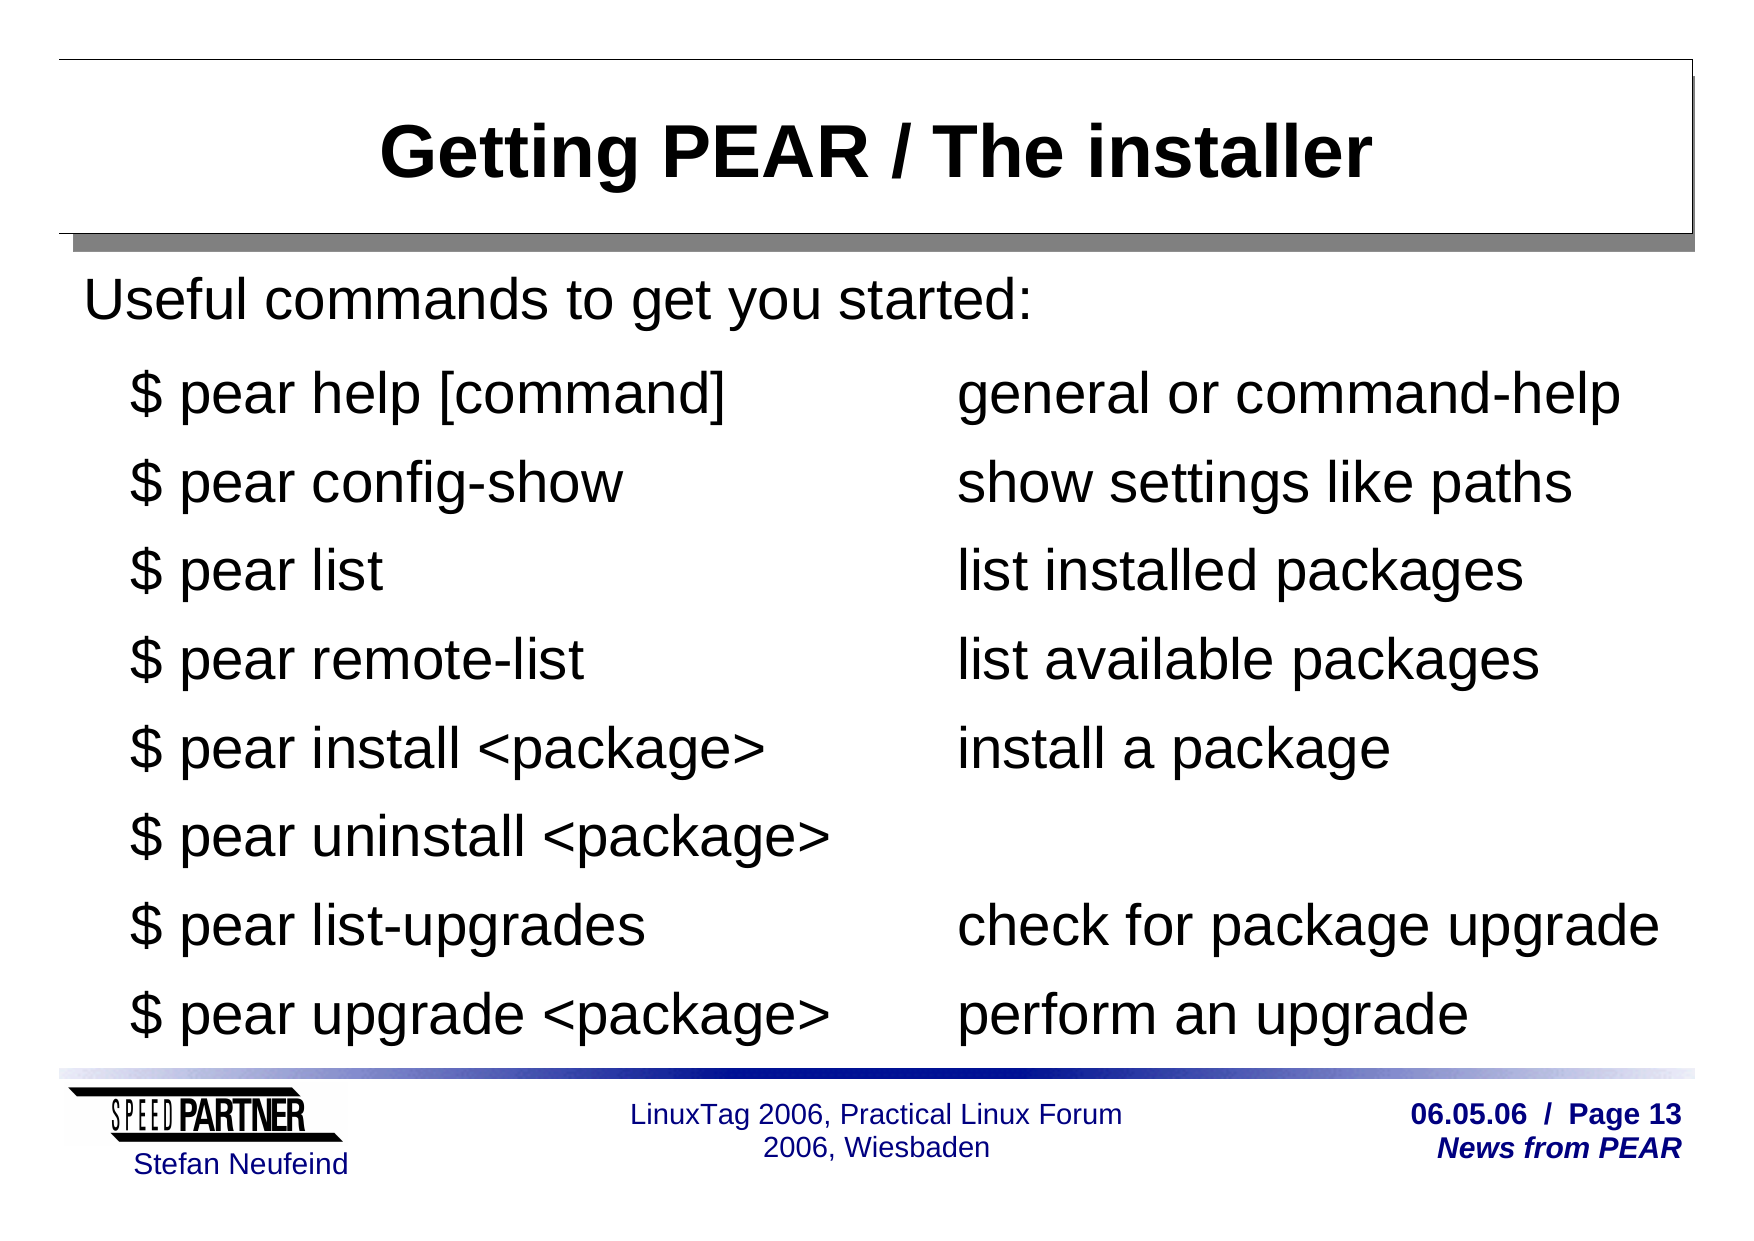

# Getting PEAR / The installer
Useful commands to get you started:
$ pear help [command]	general or command-help
$ pear config-show	show settings like paths
$ pear list	list installed packages
$ pear remote-list	list available packages
$ pear install <package>	install a package
$ pear uninstall <package>
$ pear list-upgrades	check for package upgrade
$ pear upgrade <package>	perform an upgrade